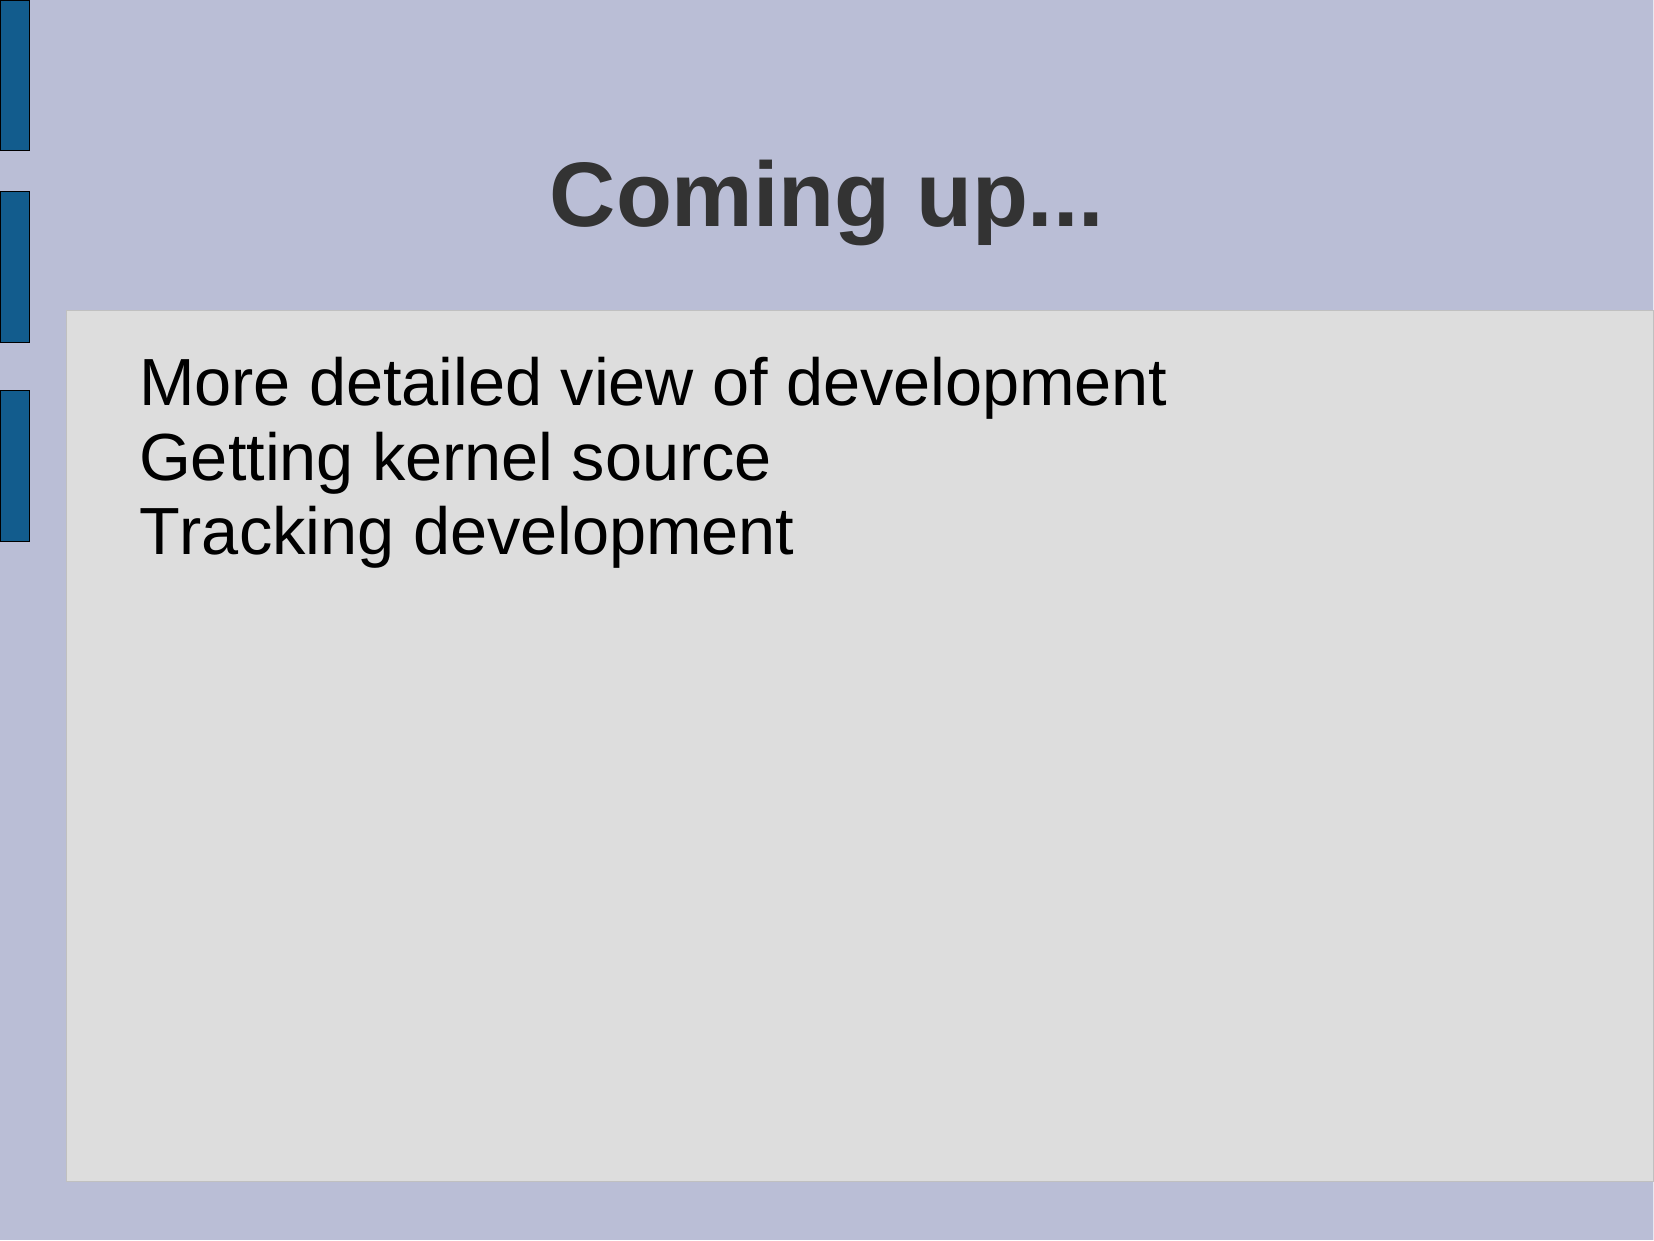

# Coming up...
More detailed view of development
Getting kernel source
Tracking development